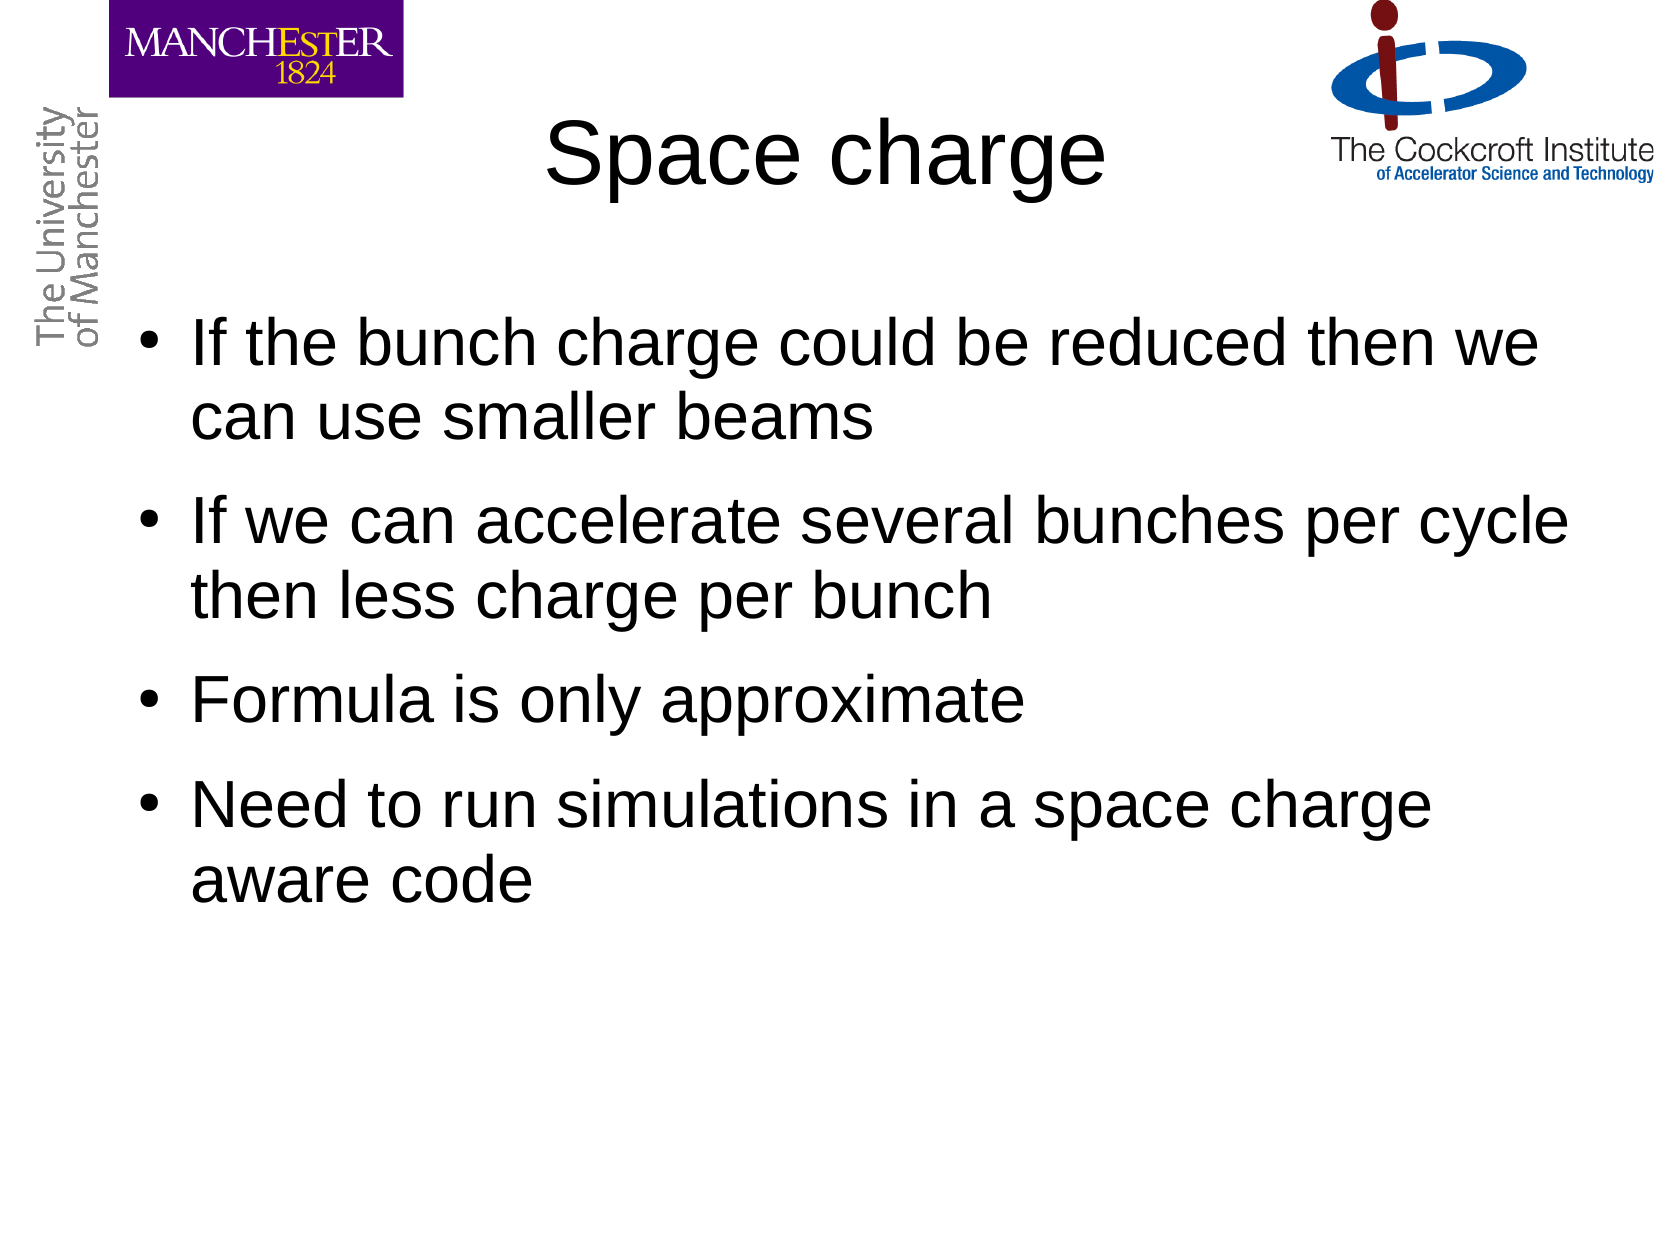

# Space charge
If the bunch charge could be reduced then we can use smaller beams
If we can accelerate several bunches per cycle then less charge per bunch
Formula is only approximate
Need to run simulations in a space charge aware code